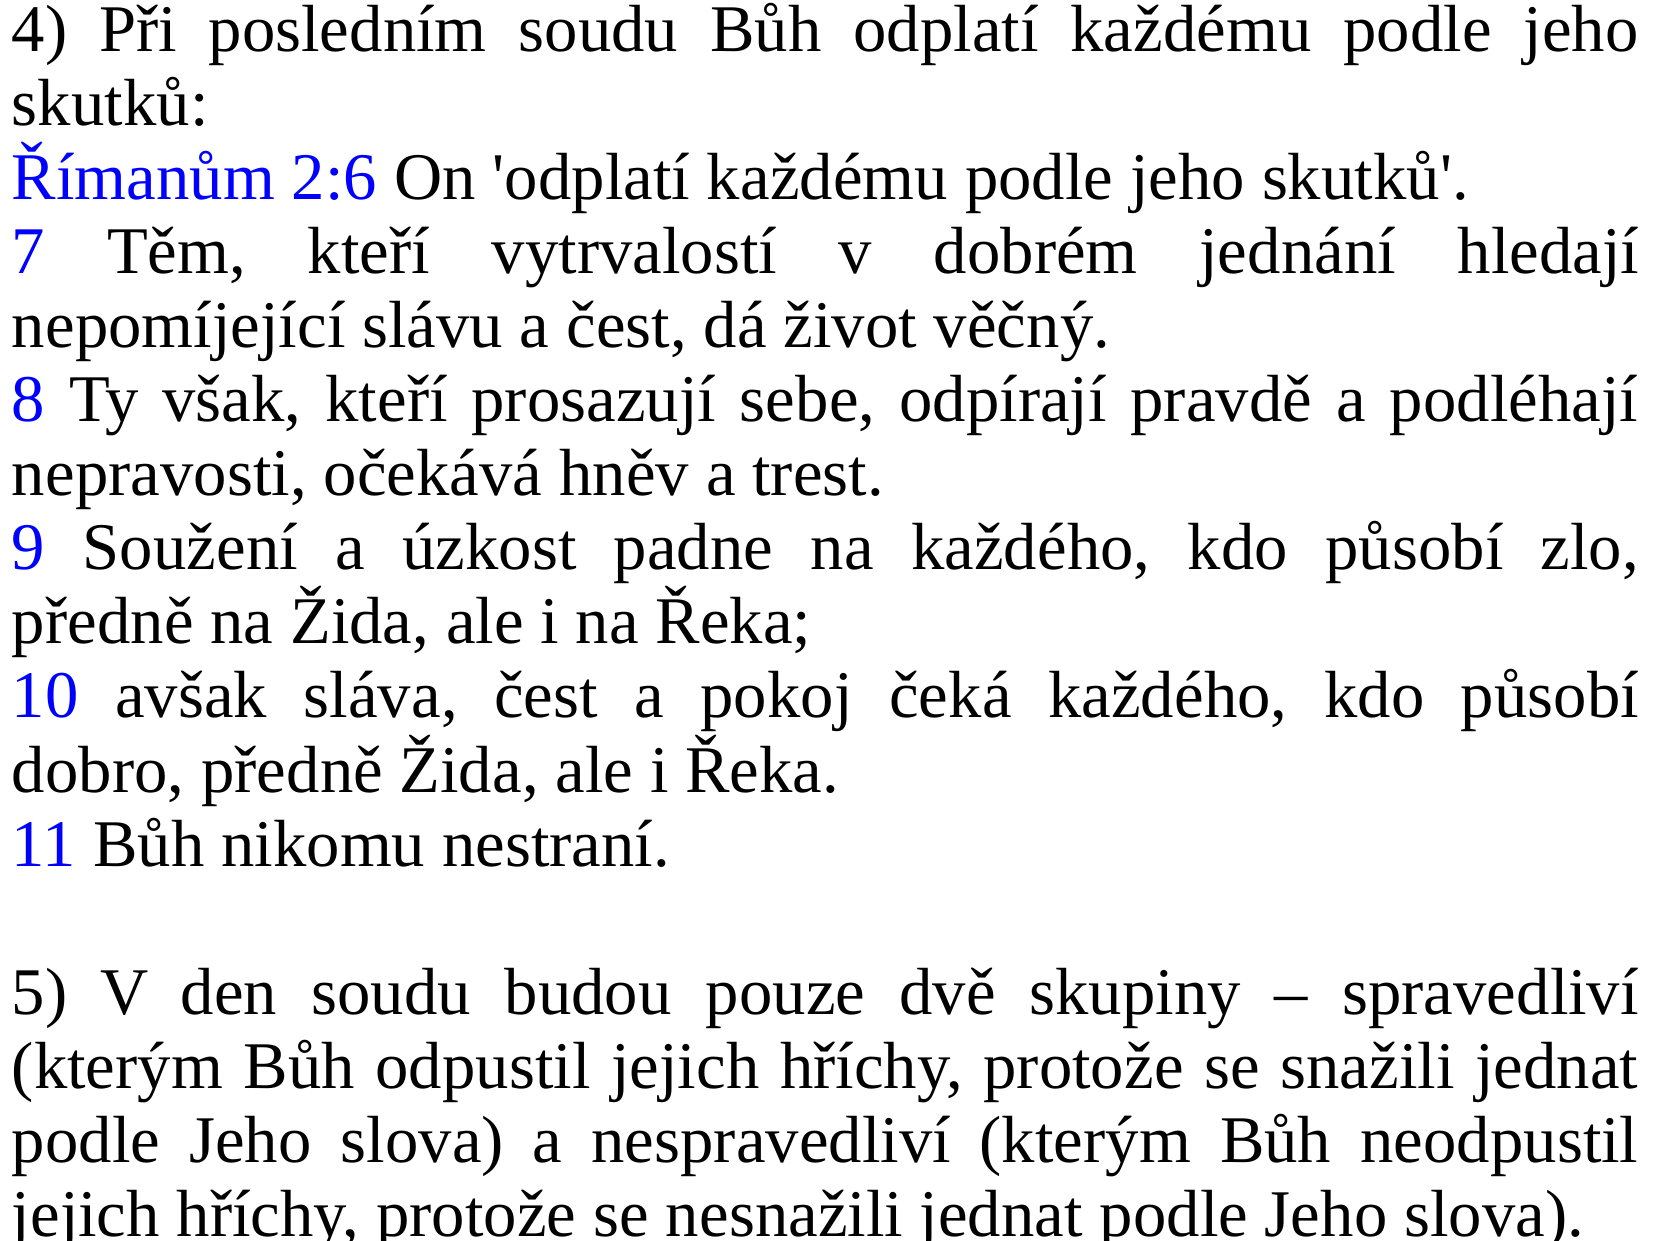

# 4) Při posledním soudu Bůh odplatí každému podle jeho skutků:
Římanům 2:6 On 'odplatí každému podle jeho skutků'.
7 Těm, kteří vytrvalostí v dobrém jednání hledají nepomíjející slávu a čest, dá život věčný.
8 Ty však, kteří prosazují sebe, odpírají pravdě a podléhají nepravosti, očekává hněv a trest.
9 Soužení a úzkost padne na každého, kdo působí zlo, předně na Žida, ale i na Řeka;
10 avšak sláva, čest a pokoj čeká každého, kdo působí dobro, předně Žida, ale i Řeka.
11 Bůh nikomu nestraní.
5) V den soudu budou pouze dvě skupiny – spravedliví (kterým Bůh odpustil jejich hříchy, protože se snažili jednat podle Jeho slova) a nespravedliví (kterým Bůh neodpustil jejich hříchy, protože se nesnažili jednat podle Jeho slova).